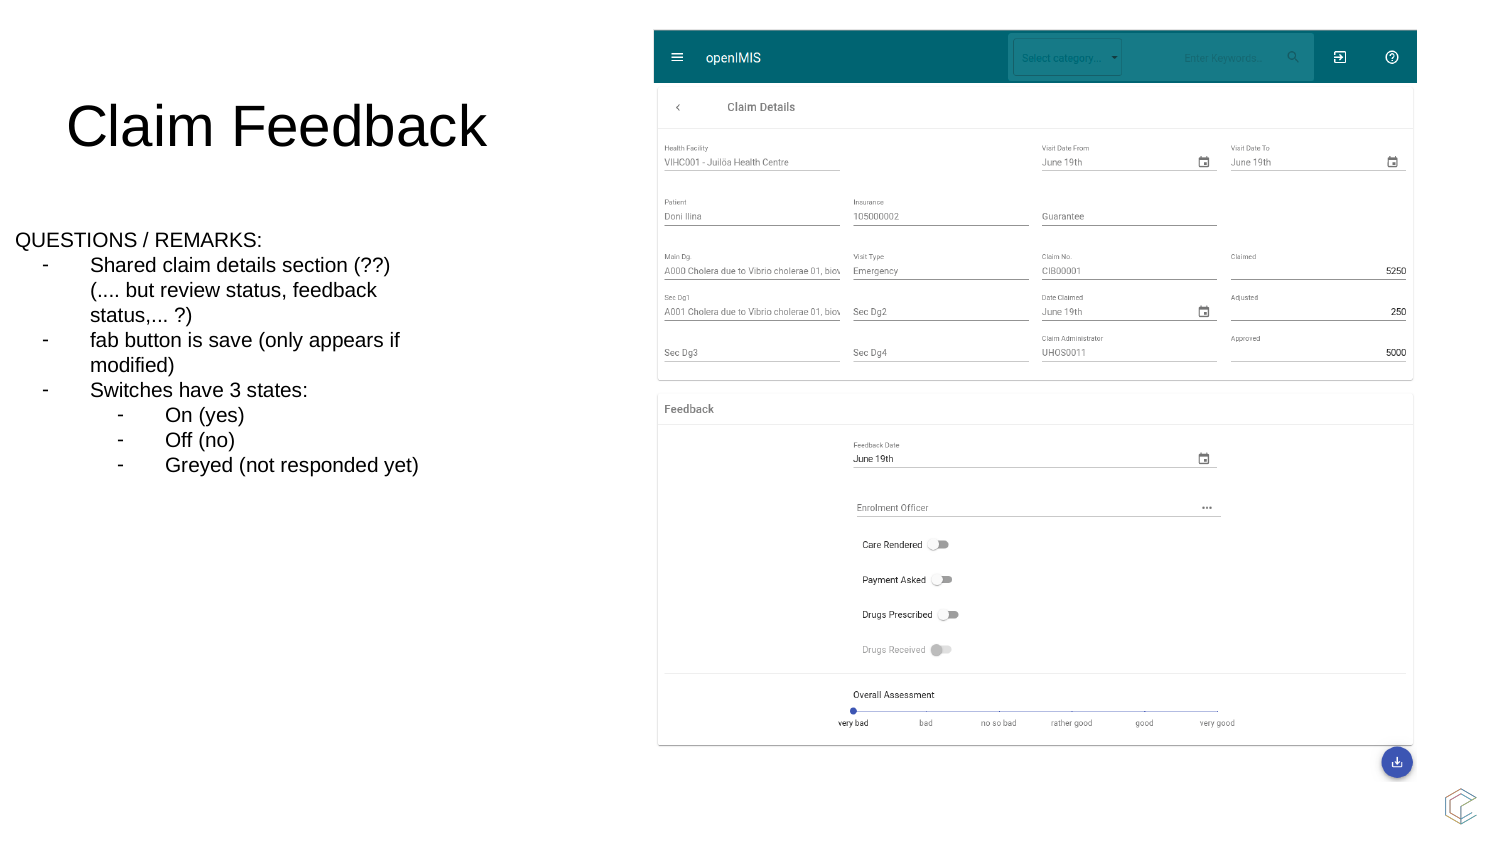

# Claim Feedback
QUESTIONS / REMARKS:
Shared claim details section (??)
(.... but review status, feedback status,... ?)
fab button is save (only appears if modified)
Switches have 3 states:
On (yes)
Off (no)
Greyed (not responded yet)